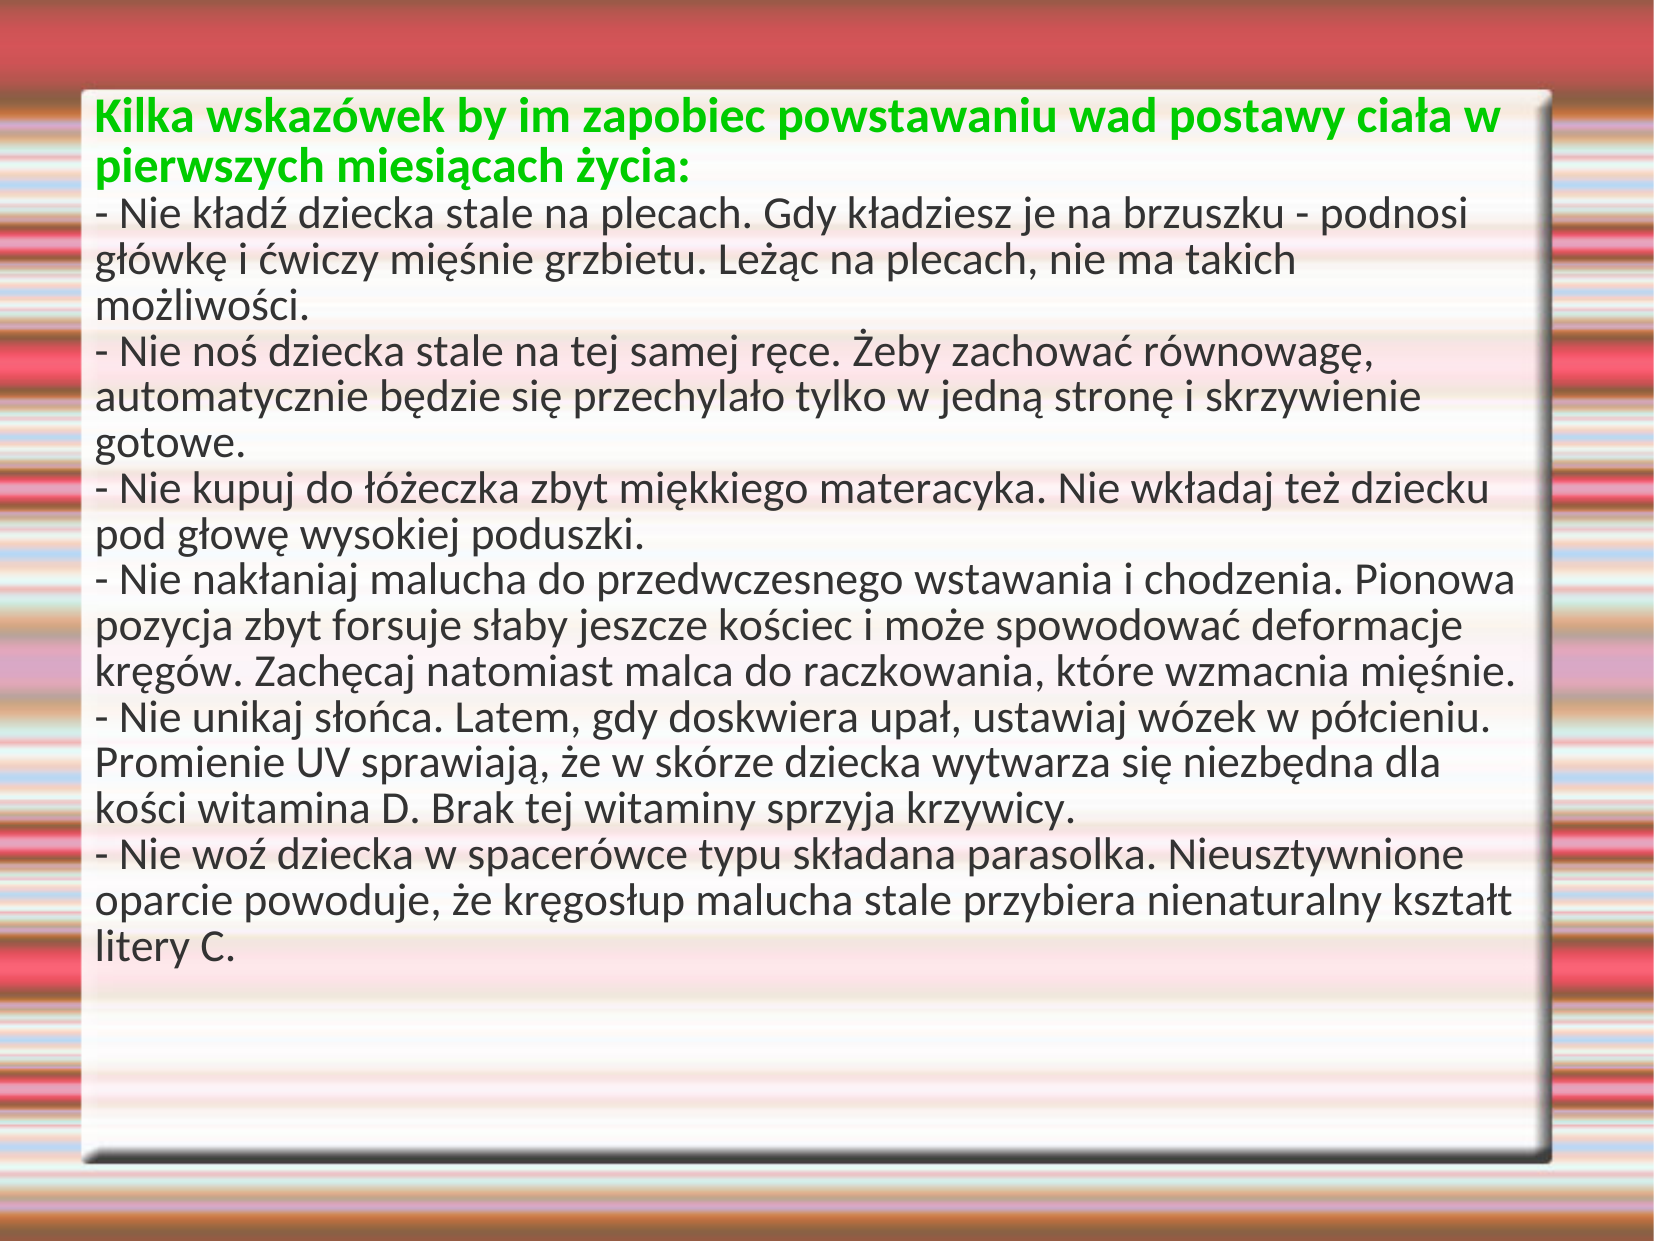

#
Kilka wskazówek by im zapobiec powstawaniu wad postawy ciała w pierwszych miesiącach życia:
- Nie kładź dziecka stale na plecach. Gdy kładziesz je na brzuszku - podnosi główkę i ćwiczy mięśnie grzbietu. Leżąc na plecach, nie ma takich możliwości.
- Nie noś dziecka stale na tej samej ręce. Żeby zachować równowagę, automatycznie będzie się przechylało tylko w jedną stronę i skrzywienie gotowe.
- Nie kupuj do łóżeczka zbyt miękkiego materacyka. Nie wkładaj też dziecku pod głowę wysokiej poduszki.
- Nie nakłaniaj malucha do przedwczesnego wstawania i chodzenia. Pionowa pozycja zbyt forsuje słaby jeszcze kościec i może spowodować deformacje kręgów. Zachęcaj natomiast malca do raczkowania, które wzmacnia mięśnie.
- Nie unikaj słońca. Latem, gdy doskwiera upał, ustawiaj wózek w półcieniu. Promienie UV sprawiają, że w skórze dziecka wytwarza się niezbędna dla kości witamina D. Brak tej witaminy sprzyja krzywicy.
- Nie woź dziecka w spacerówce typu składana parasolka. Nieusztywnione oparcie powoduje, że kręgosłup malucha stale przybiera nienaturalny kształt litery C.